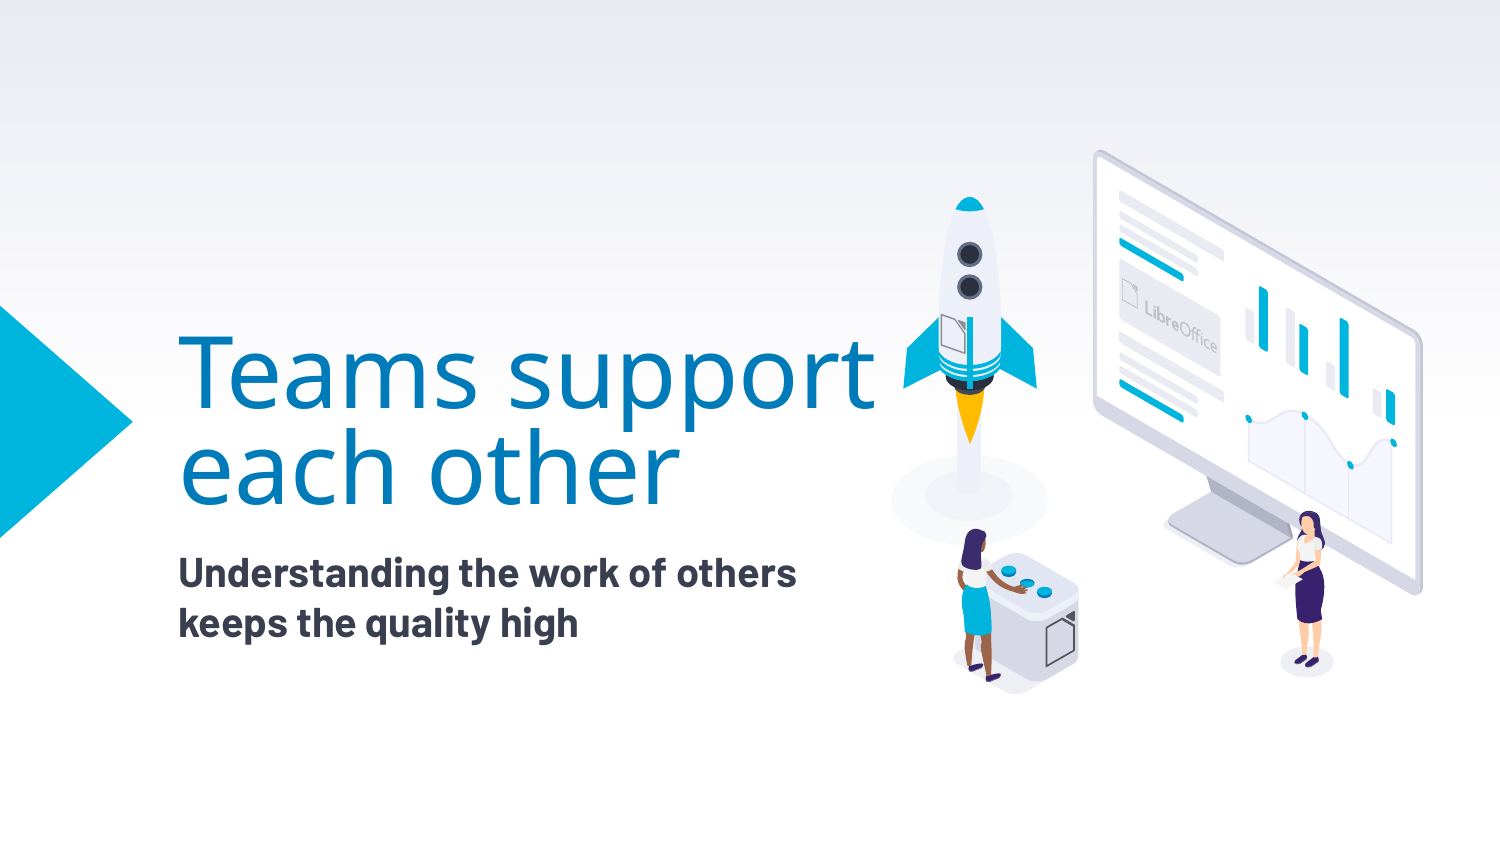

# Teams support each other
Understanding the work of others keeps the quality high